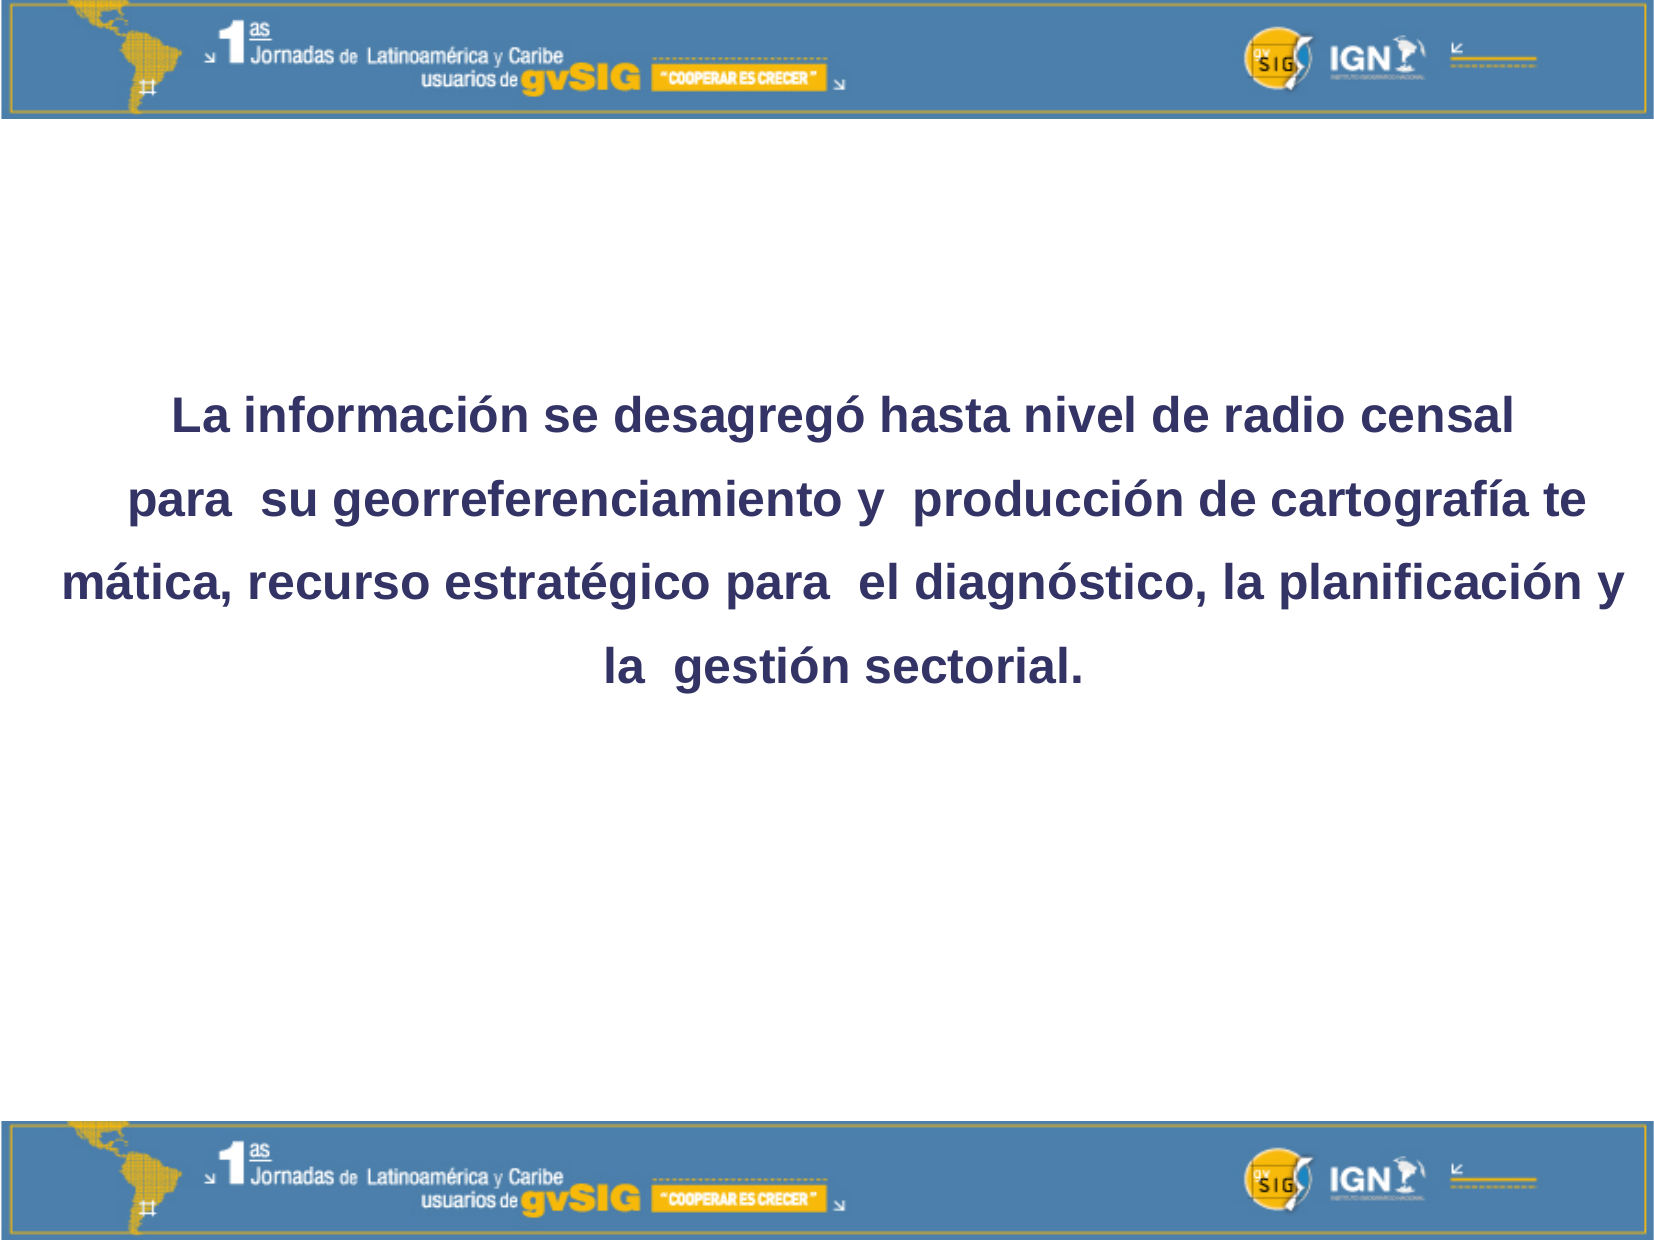

La información se desagregó hasta nivel de radio censal
 para su georreferenciamiento y producción de cartografía te
mática, recurso estratégico para el diagnóstico, la planificación y
la gestión sectorial.